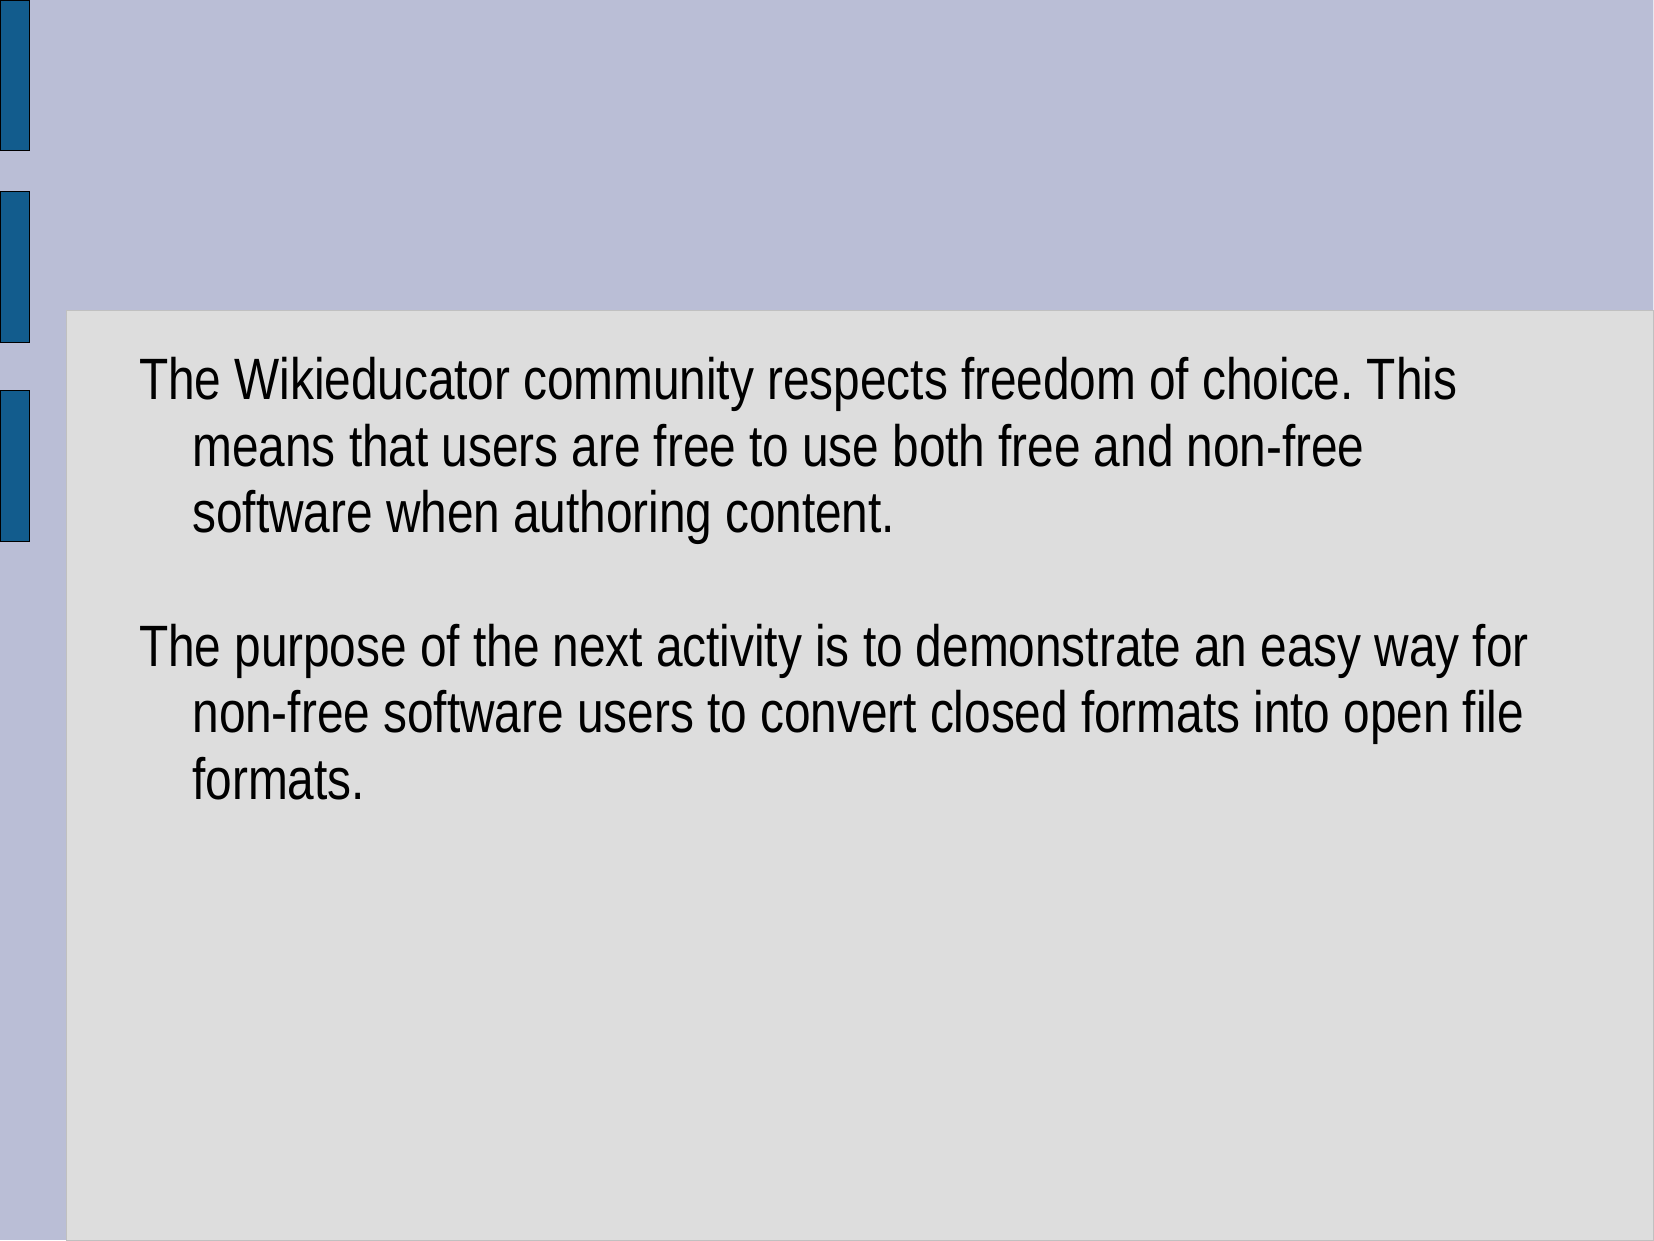

# The Wikieducator community respects freedom of choice. This means that users are free to use both free and non-free software when authoring content.
The purpose of the next activity is to demonstrate an easy way for non-free software users to convert closed formats into open file formats.